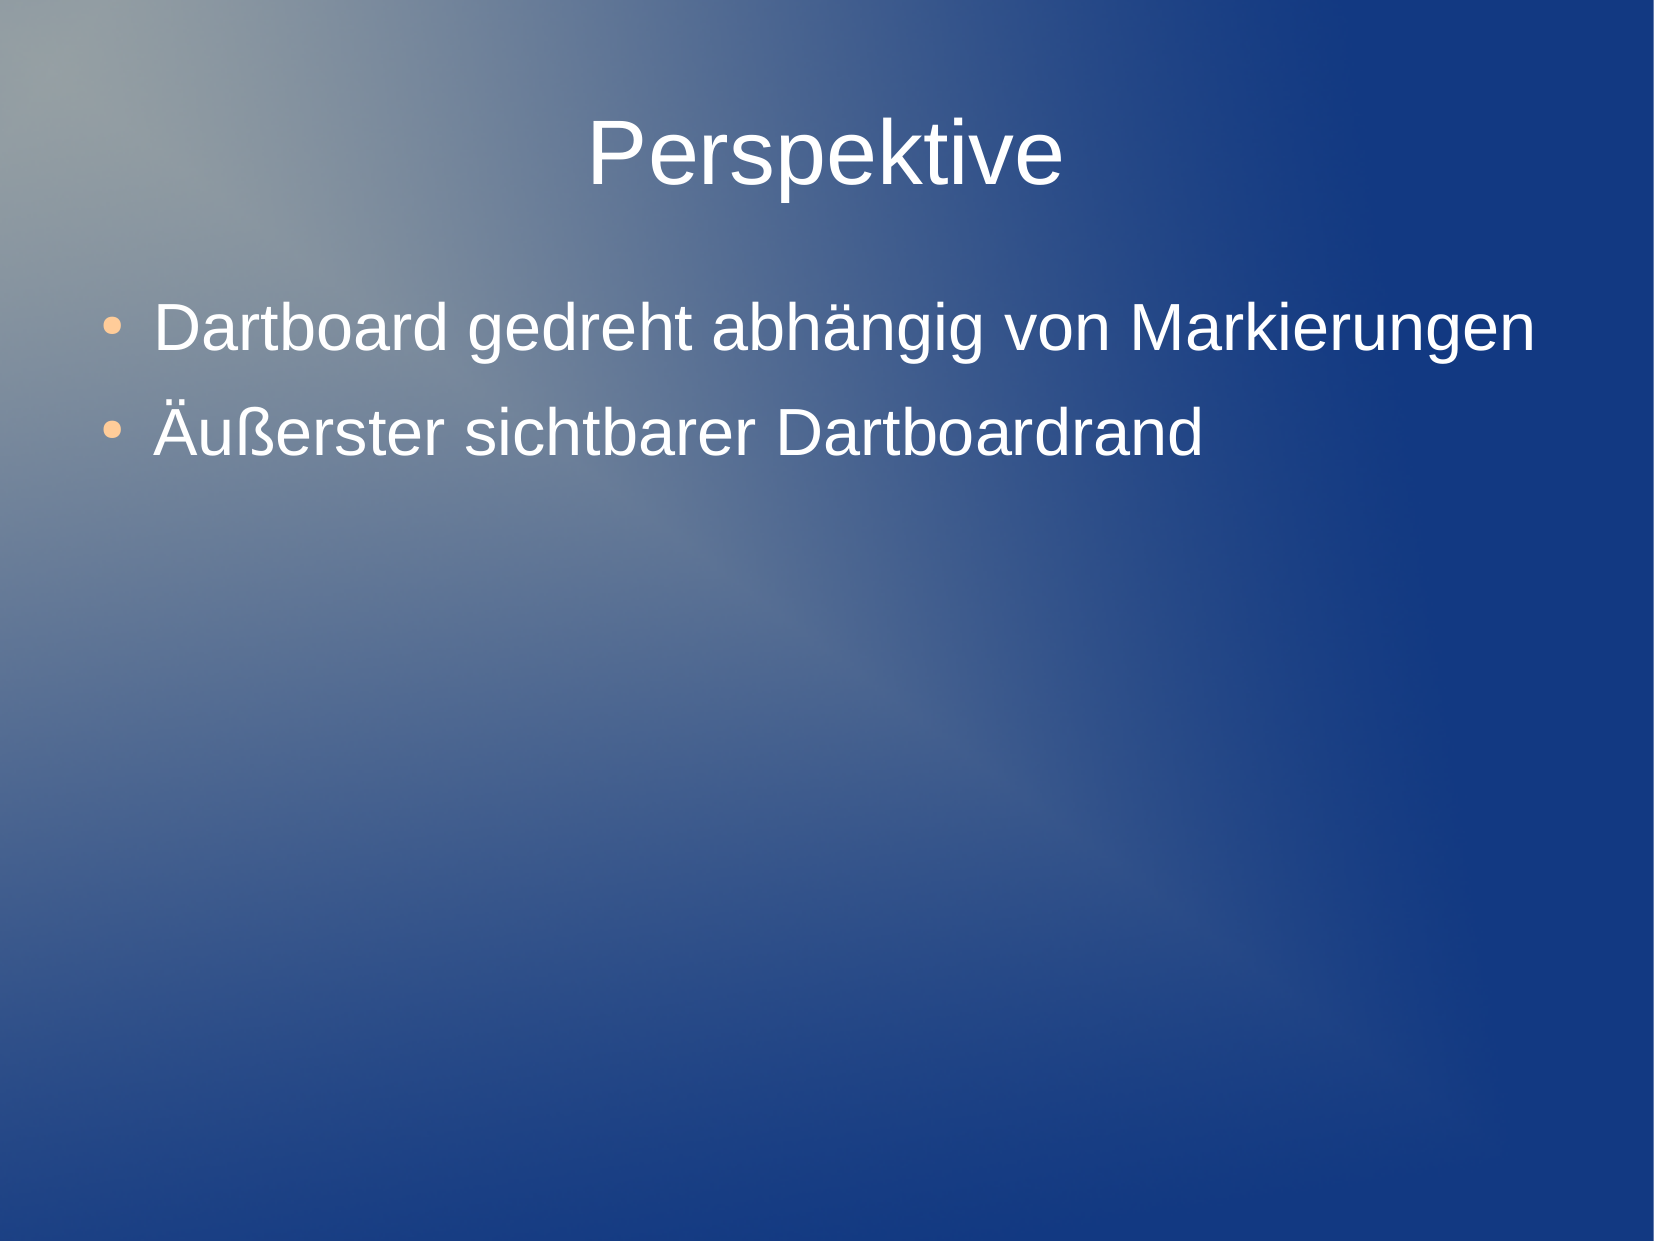

# Perspektive
Dartboard gedreht abhängig von Markierungen
Äußerster sichtbarer Dartboardrand